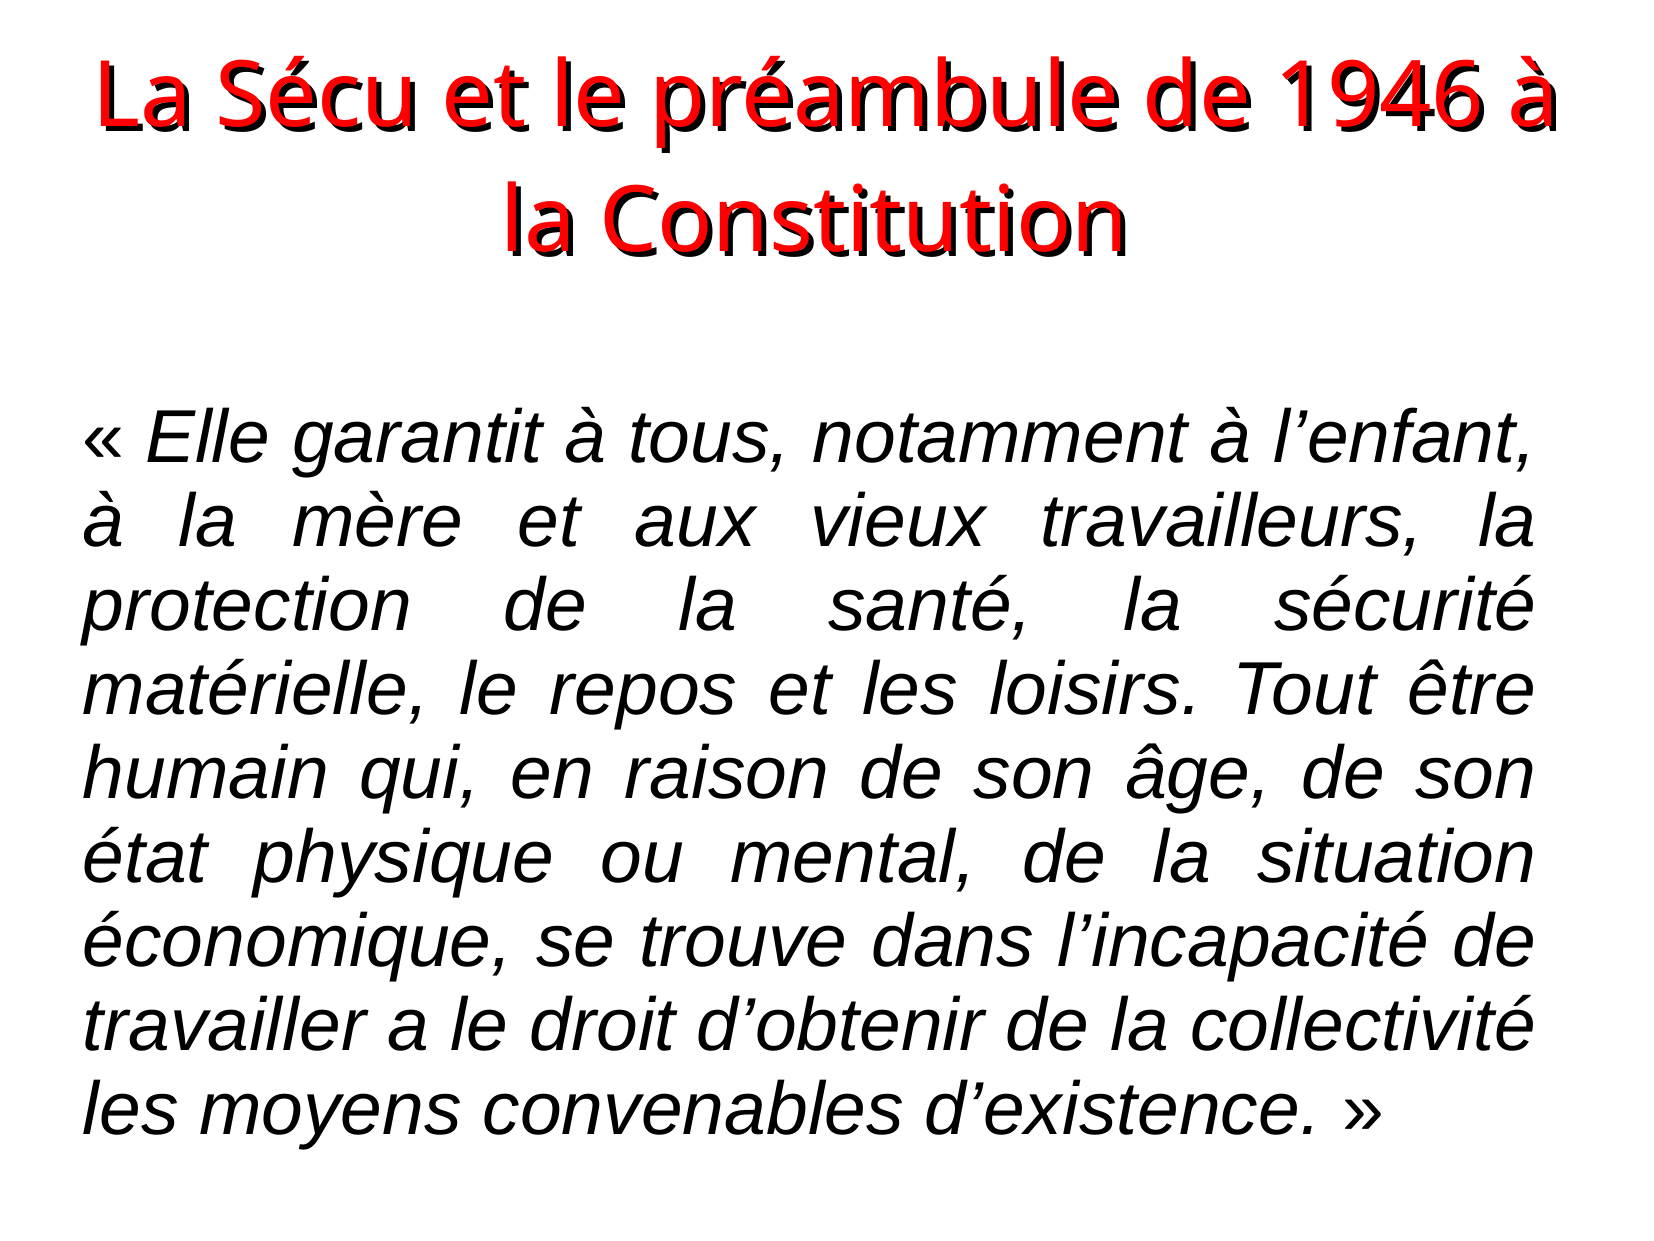

La Sécu et le préambule de 1946 à la Constitution
# « Elle garantit à tous, notamment à l’enfant, à la mère et aux vieux travailleurs, la protection de la santé, la sécurité matérielle, le repos et les loisirs. Tout être humain qui, en raison de son âge, de son état physique ou mental, de la situation économique, se trouve dans l’incapacité de travailler a le droit d’obtenir de la collectivité les moyens convenables d’existence. »